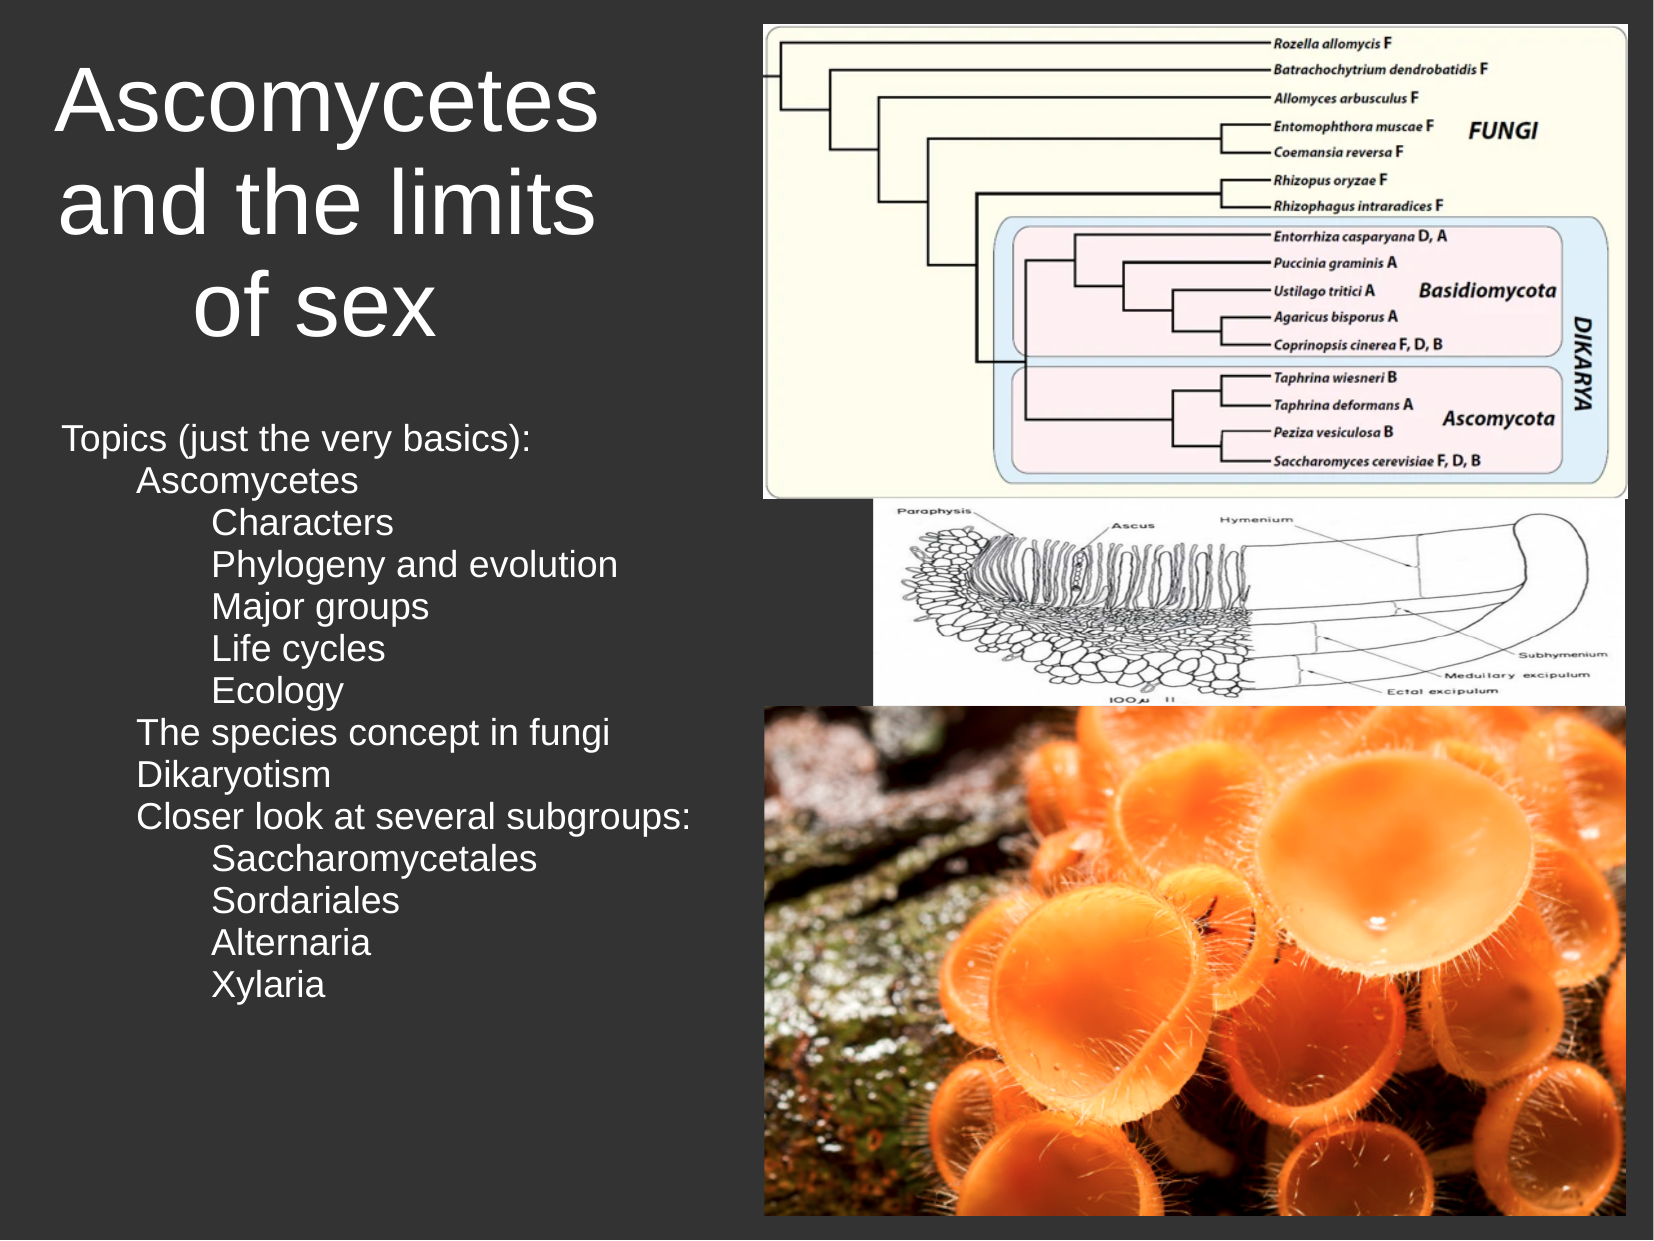

# Ascomycetes and the limits of sex
Topics (just the very basics):
	Ascomycetes
		Characters
		Phylogeny and evolution
		Major groups
		Life cycles
		Ecology
	The species concept in fungi
	Dikaryotism
	Closer look at several subgroups:
		Saccharomycetales
		Sordariales
		Alternaria
		Xylaria